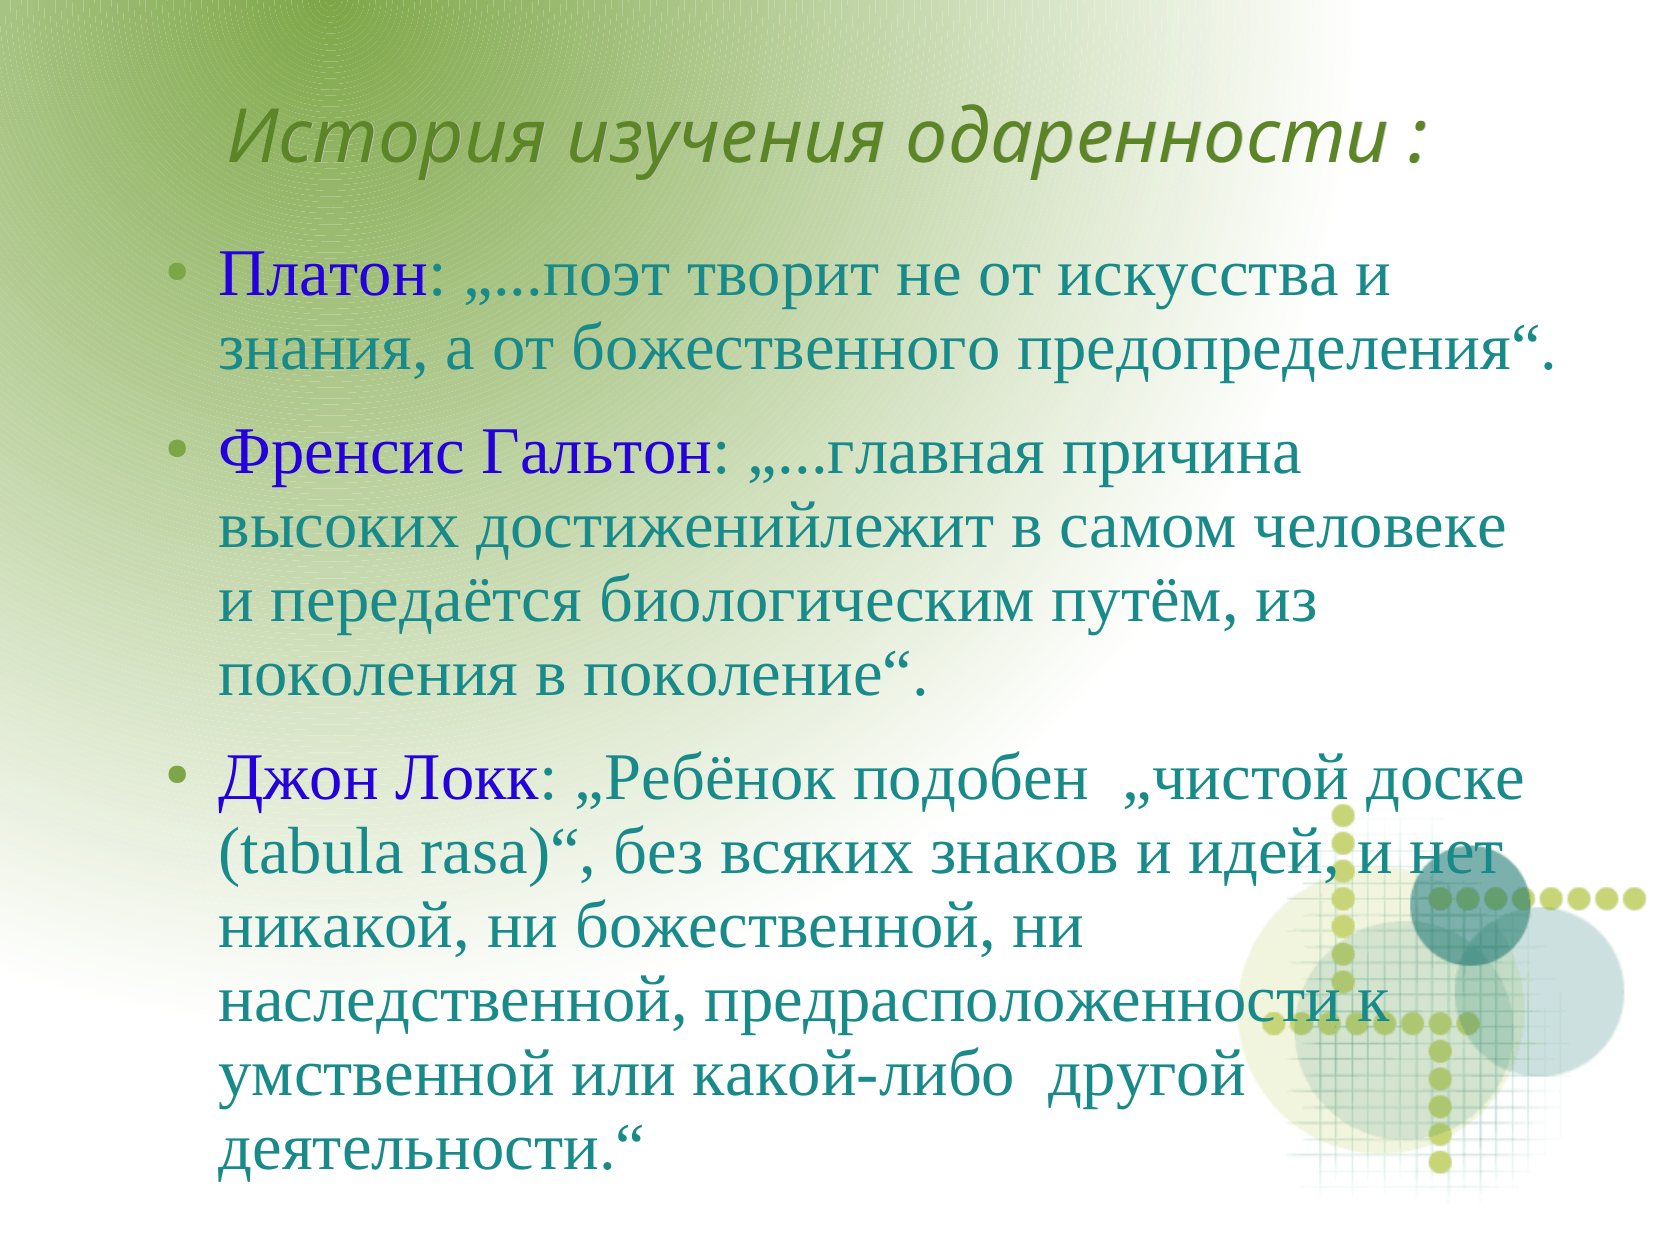

# История изучения одаренности :
Платон: „...поэт творит не от искусства и знания, а от божественного предопределения“.
Френсис Гальтон: „...главная причина высоких достиженийлежит в самом человеке и передаётся биологическим путём, из поколения в поколение“.
Джон Локк: „Ребёнок подобен „чистой доске (tabula rasa)“, без всяких знаков и идей, и нет никакой, ни божественной, ни наследственной, предрасположенности к умственной или какой-либо другой деятельности.“